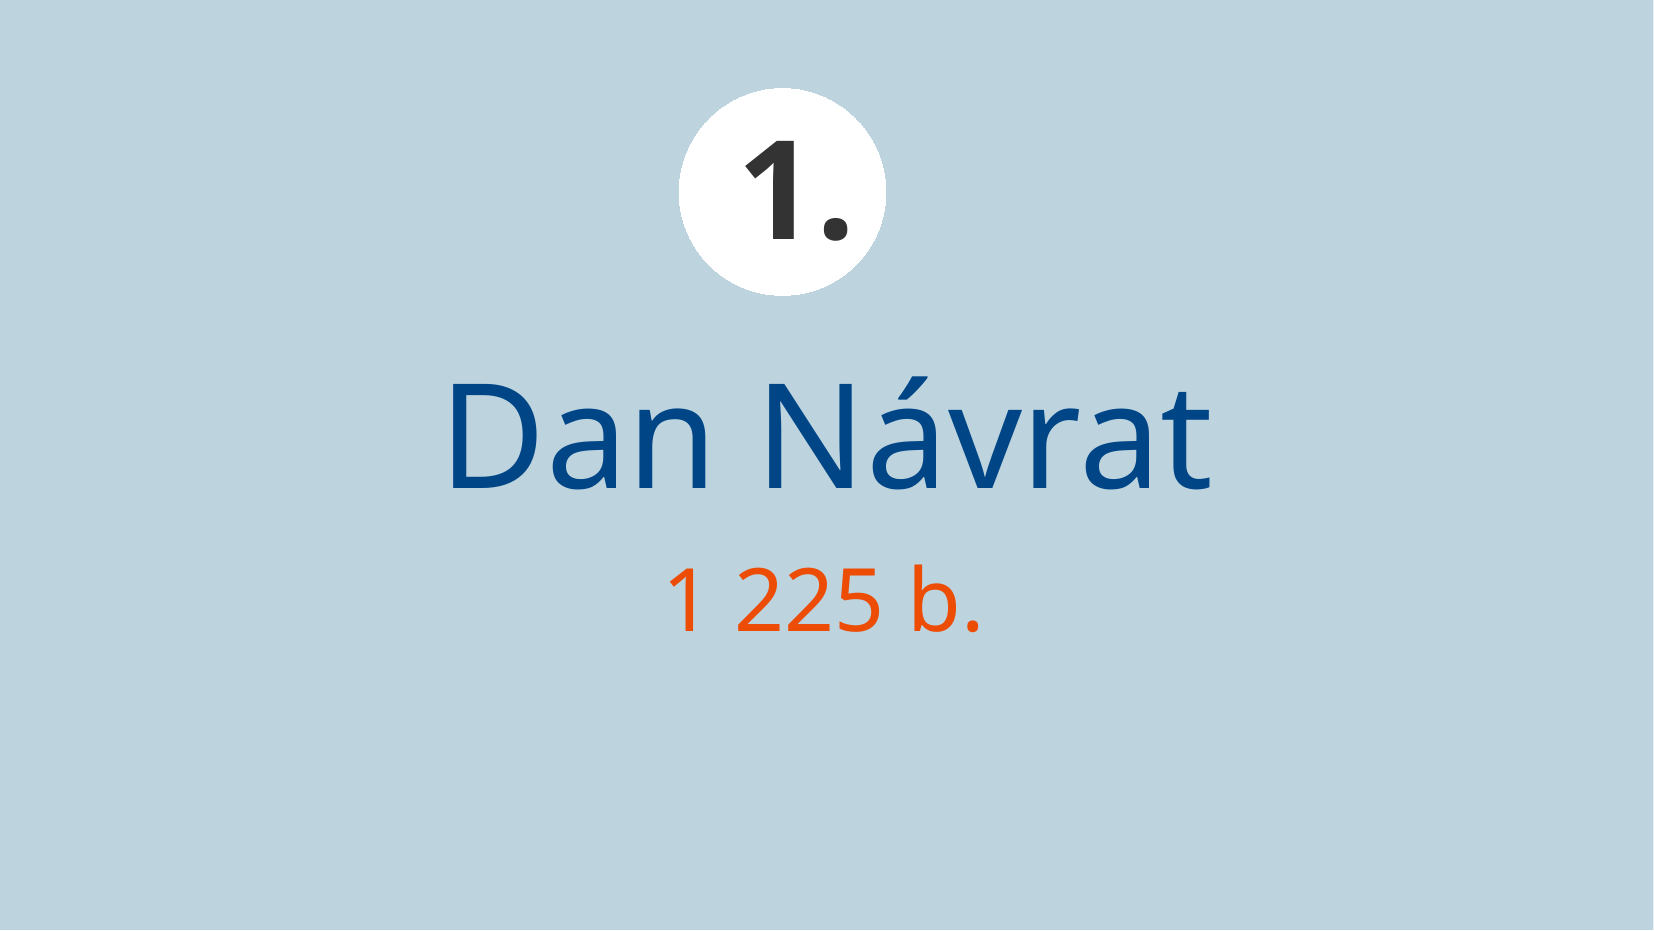

1.
# Dan Návrat
1 225 b.